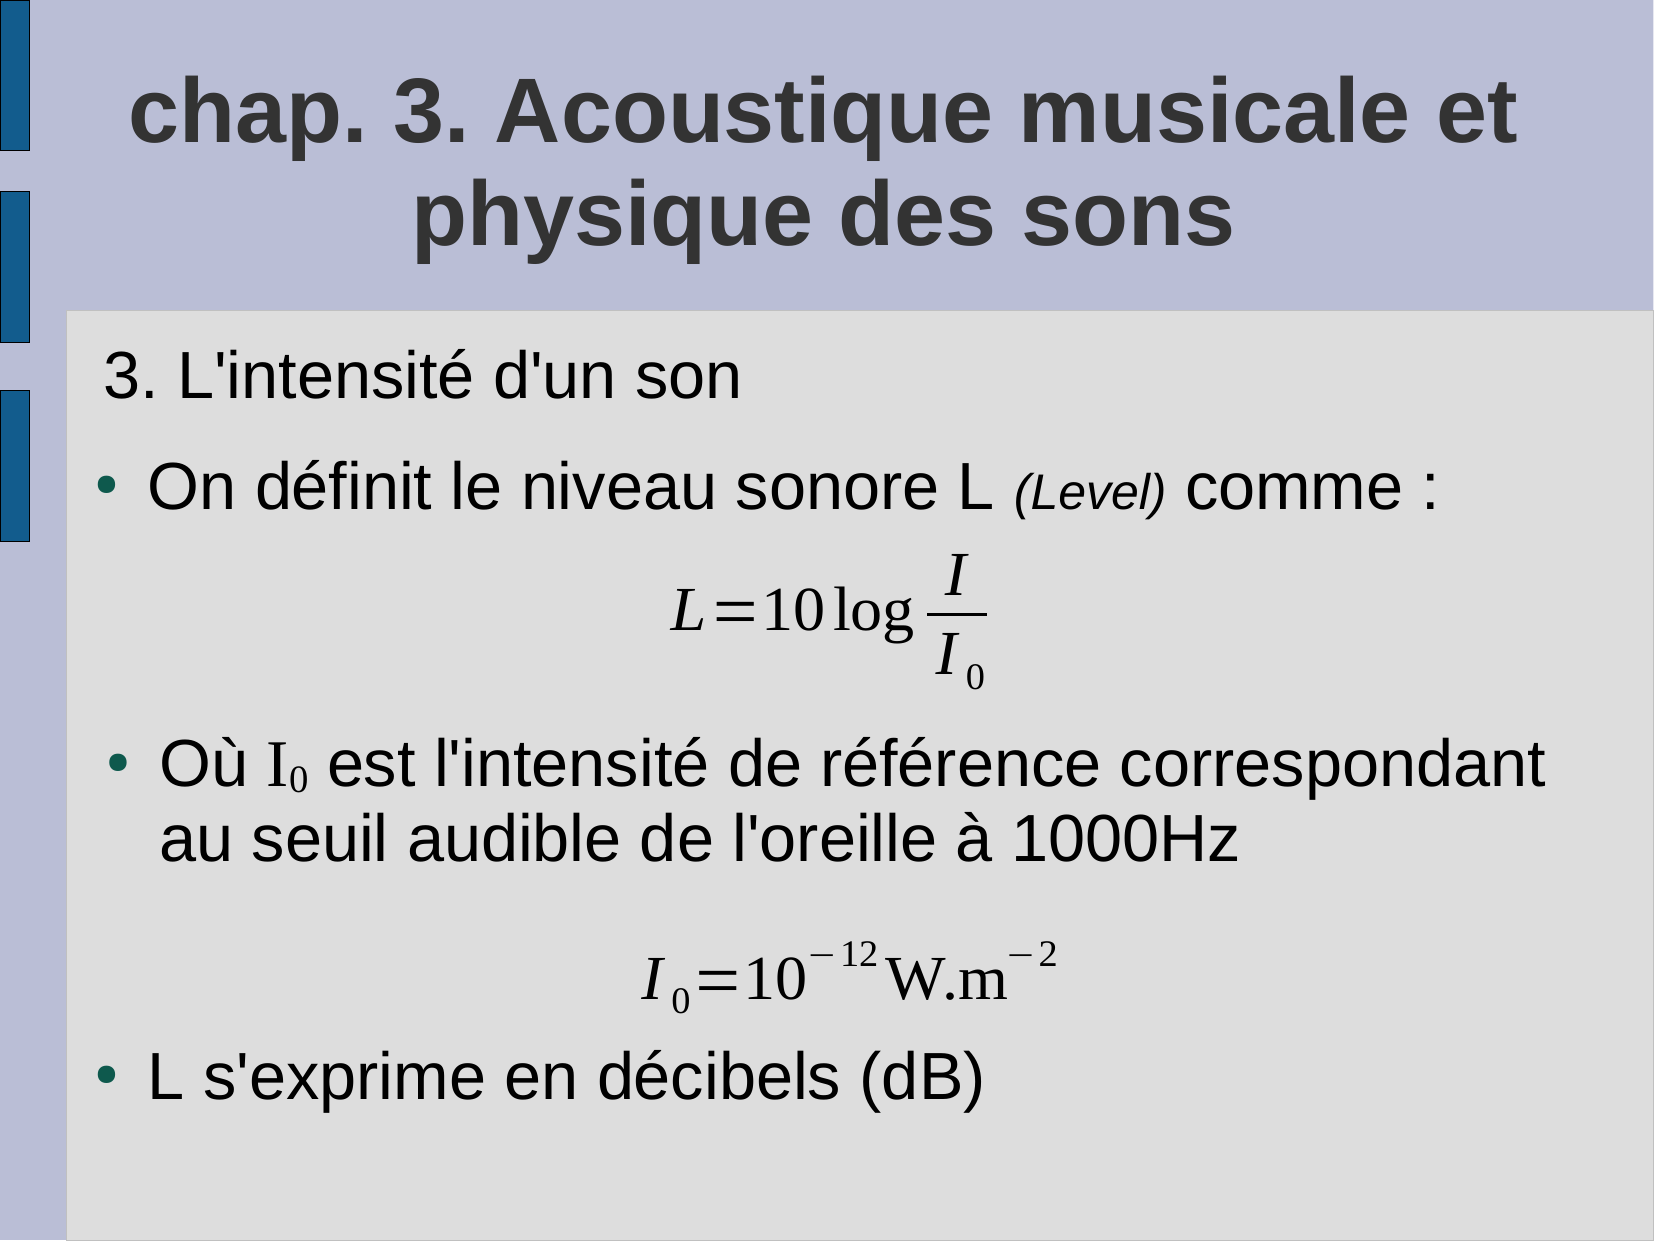

# chap. 3. Acoustique musicale et physique des sons
3. L'intensité d'un son
On définit le niveau sonore L (Level) comme :
Où I0 est l'intensité de référence correspondant au seuil audible de l'oreille à 1000Hz
L s'exprime en décibels (dB)